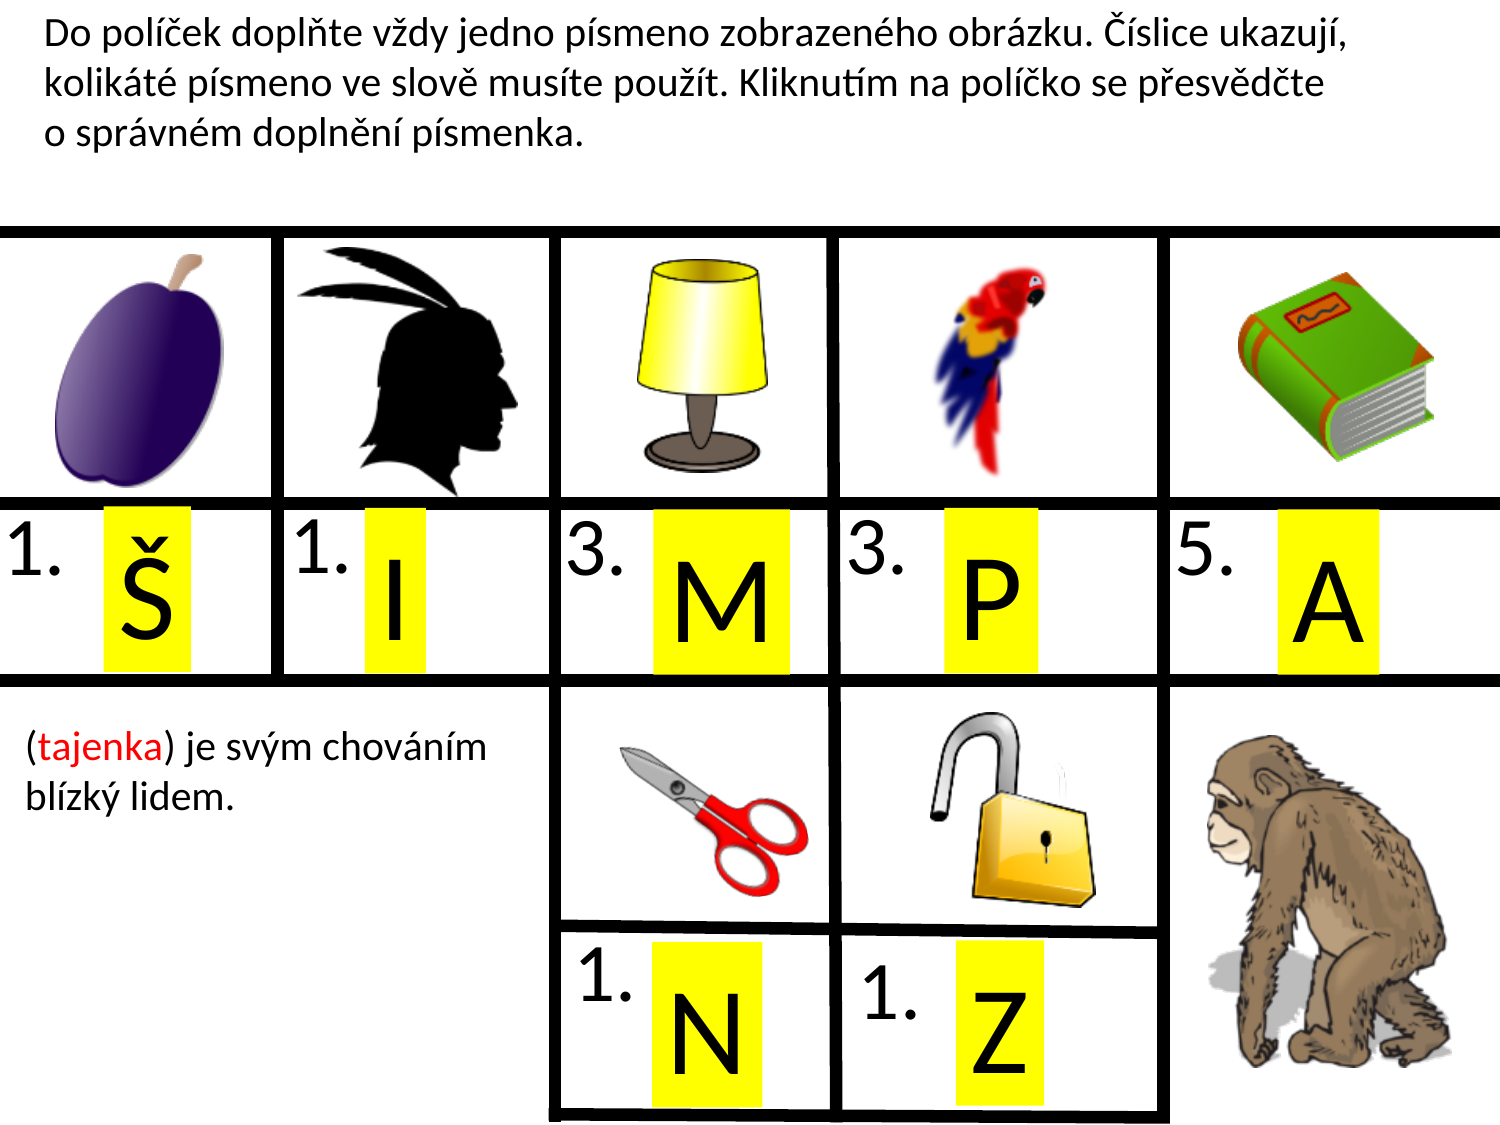

Do políček doplňte vždy jedno písmeno zobrazeného obrázku. Číslice ukazují,
kolikáté písmeno ve slově musíte použít. Kliknutím na políčko se přesvědčte
o správném doplnění písmenka.
1.
3.
1.
3.
5.
Š
I
P
M
A
(tajenka) je svým chováním
blízký lidem.
1.
1.
Z
N